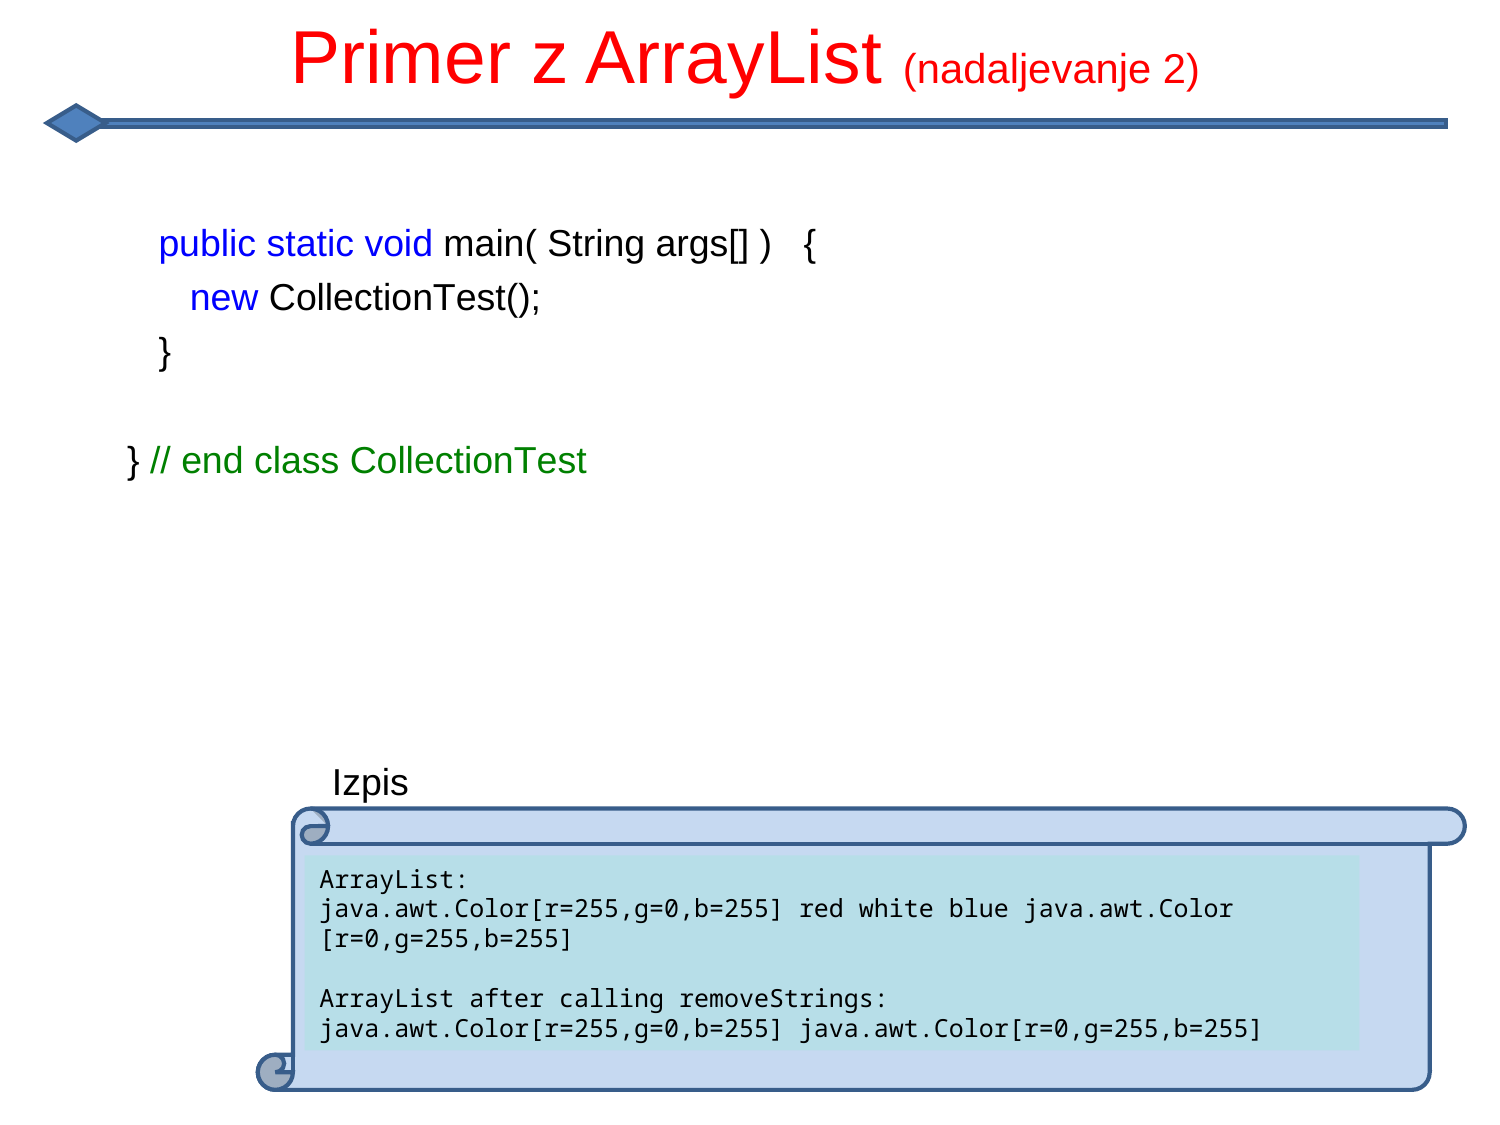

# Primer z ArrayList (nadaljevanje 2)
 public static void main( String args[] ) {
 new CollectionTest();
 }
 } // end class CollectionTest
Izpis
ArrayList:
java.awt.Color[r=255,g=0,b=255] red white blue java.awt.Color [r=0,g=255,b=255]
ArrayList after calling removeStrings:
java.awt.Color[r=255,g=0,b=255] java.awt.Color[r=0,g=255,b=255]